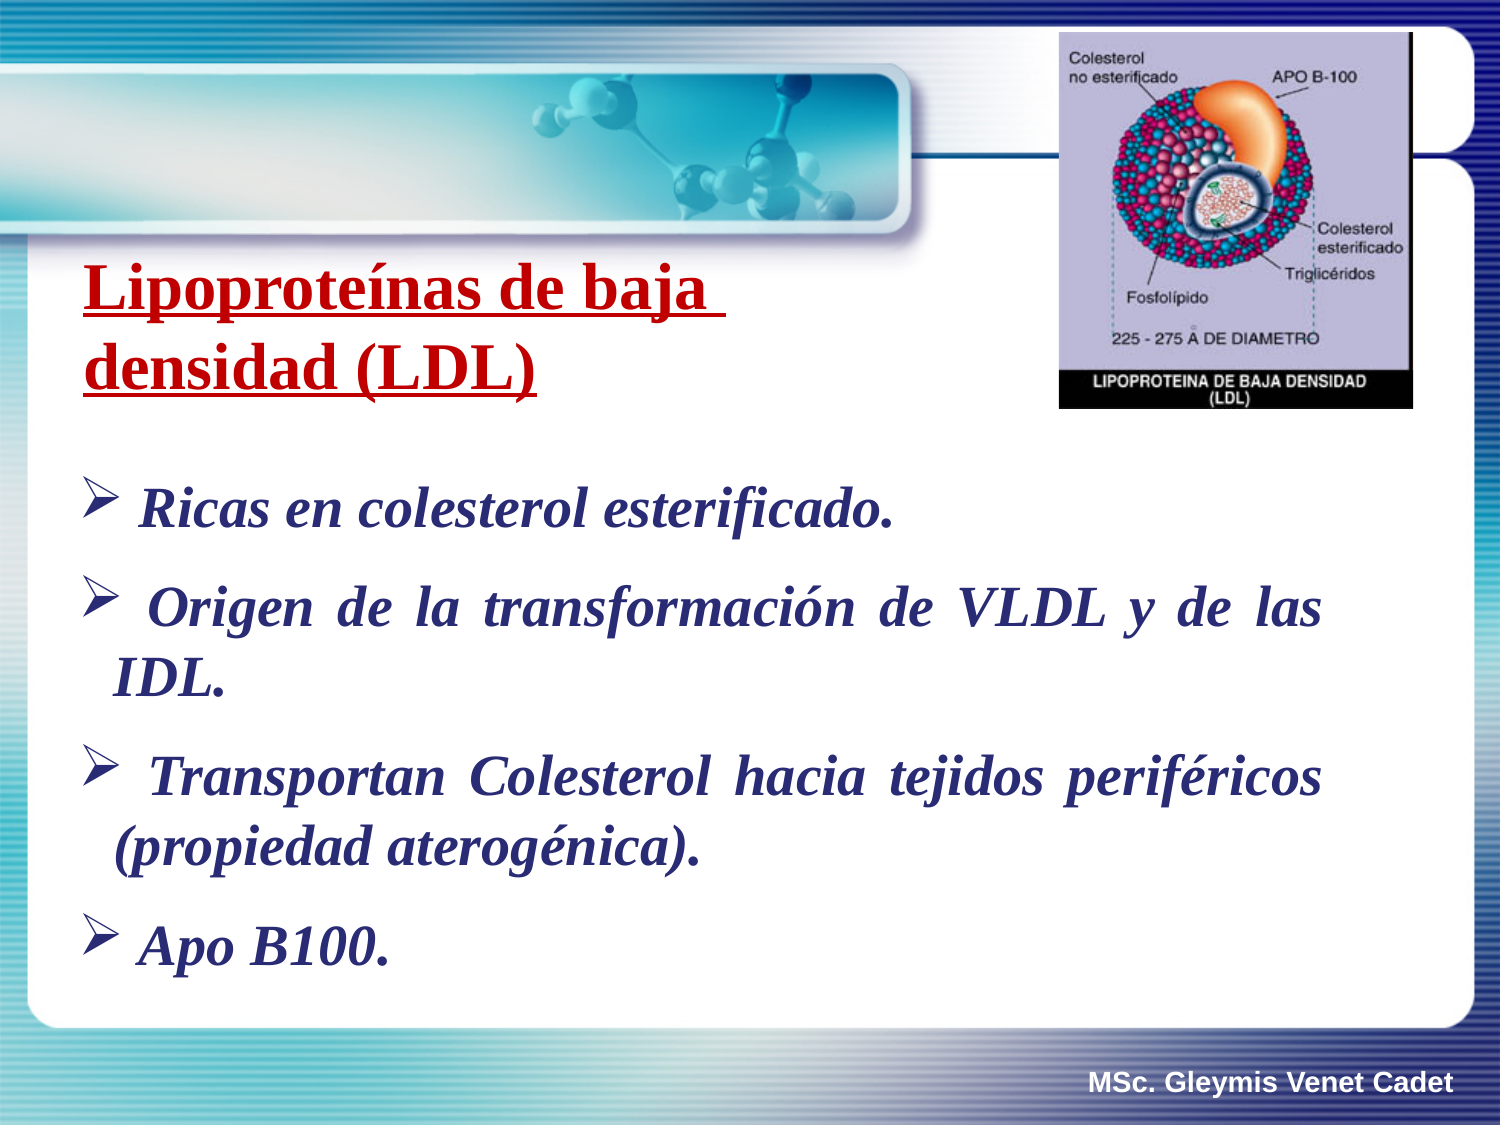

# Lipoproteínas de baja densidad (LDL)
 Ricas en colesterol esterificado.
 Origen de la transformación de VLDL y de las IDL.
 Transportan Colesterol hacia tejidos periféricos (propiedad aterogénica).
 Apo B100.
MSc. Gleymis Venet Cadet